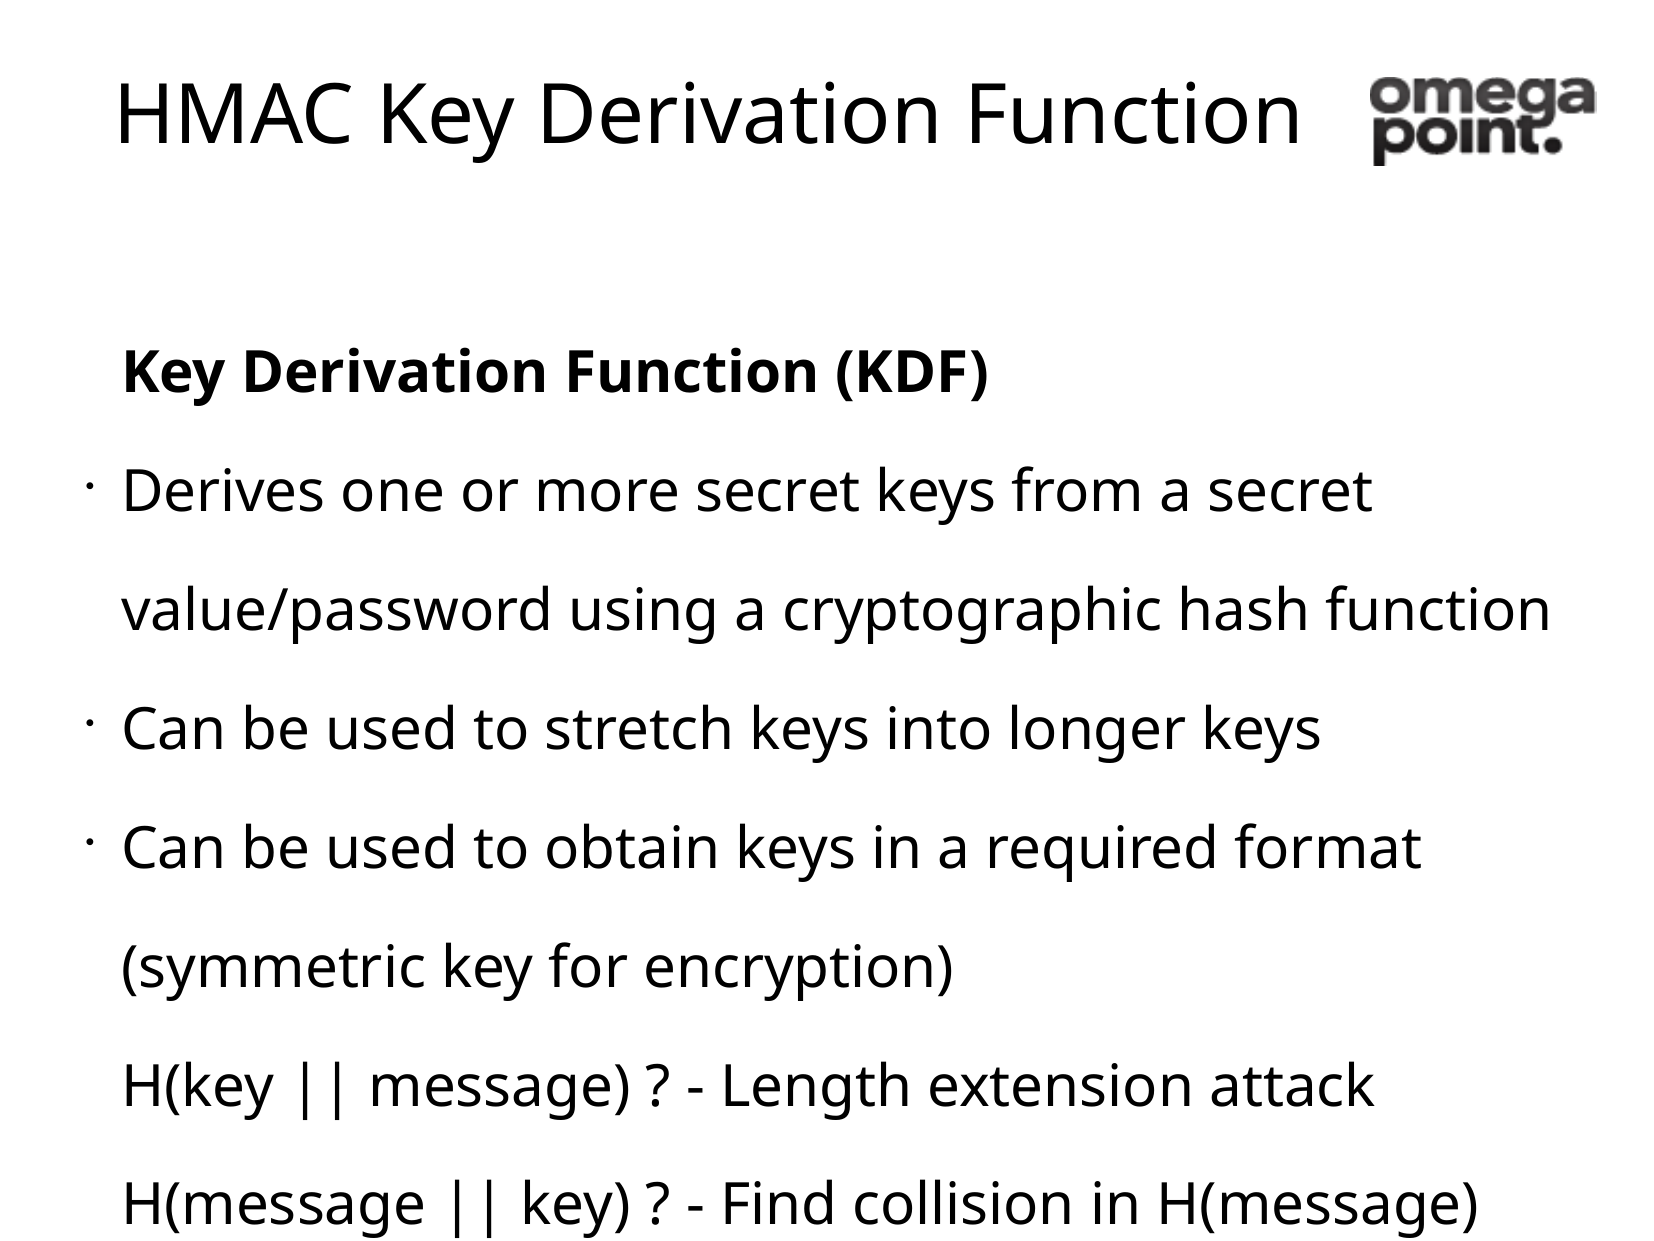

HMAC Key Derivation Function
Key Derivation Function (KDF)
Derives one or more secret keys from a secret value/password using a cryptographic hash function
Can be used to stretch keys into longer keys
Can be used to obtain keys in a required format (symmetric key for encryption)
H(key || message) ? - Length extension attack
H(message || key) ? - Find collision in H(message)
HKDF HMAC based KDF – H(key || H(key || message))